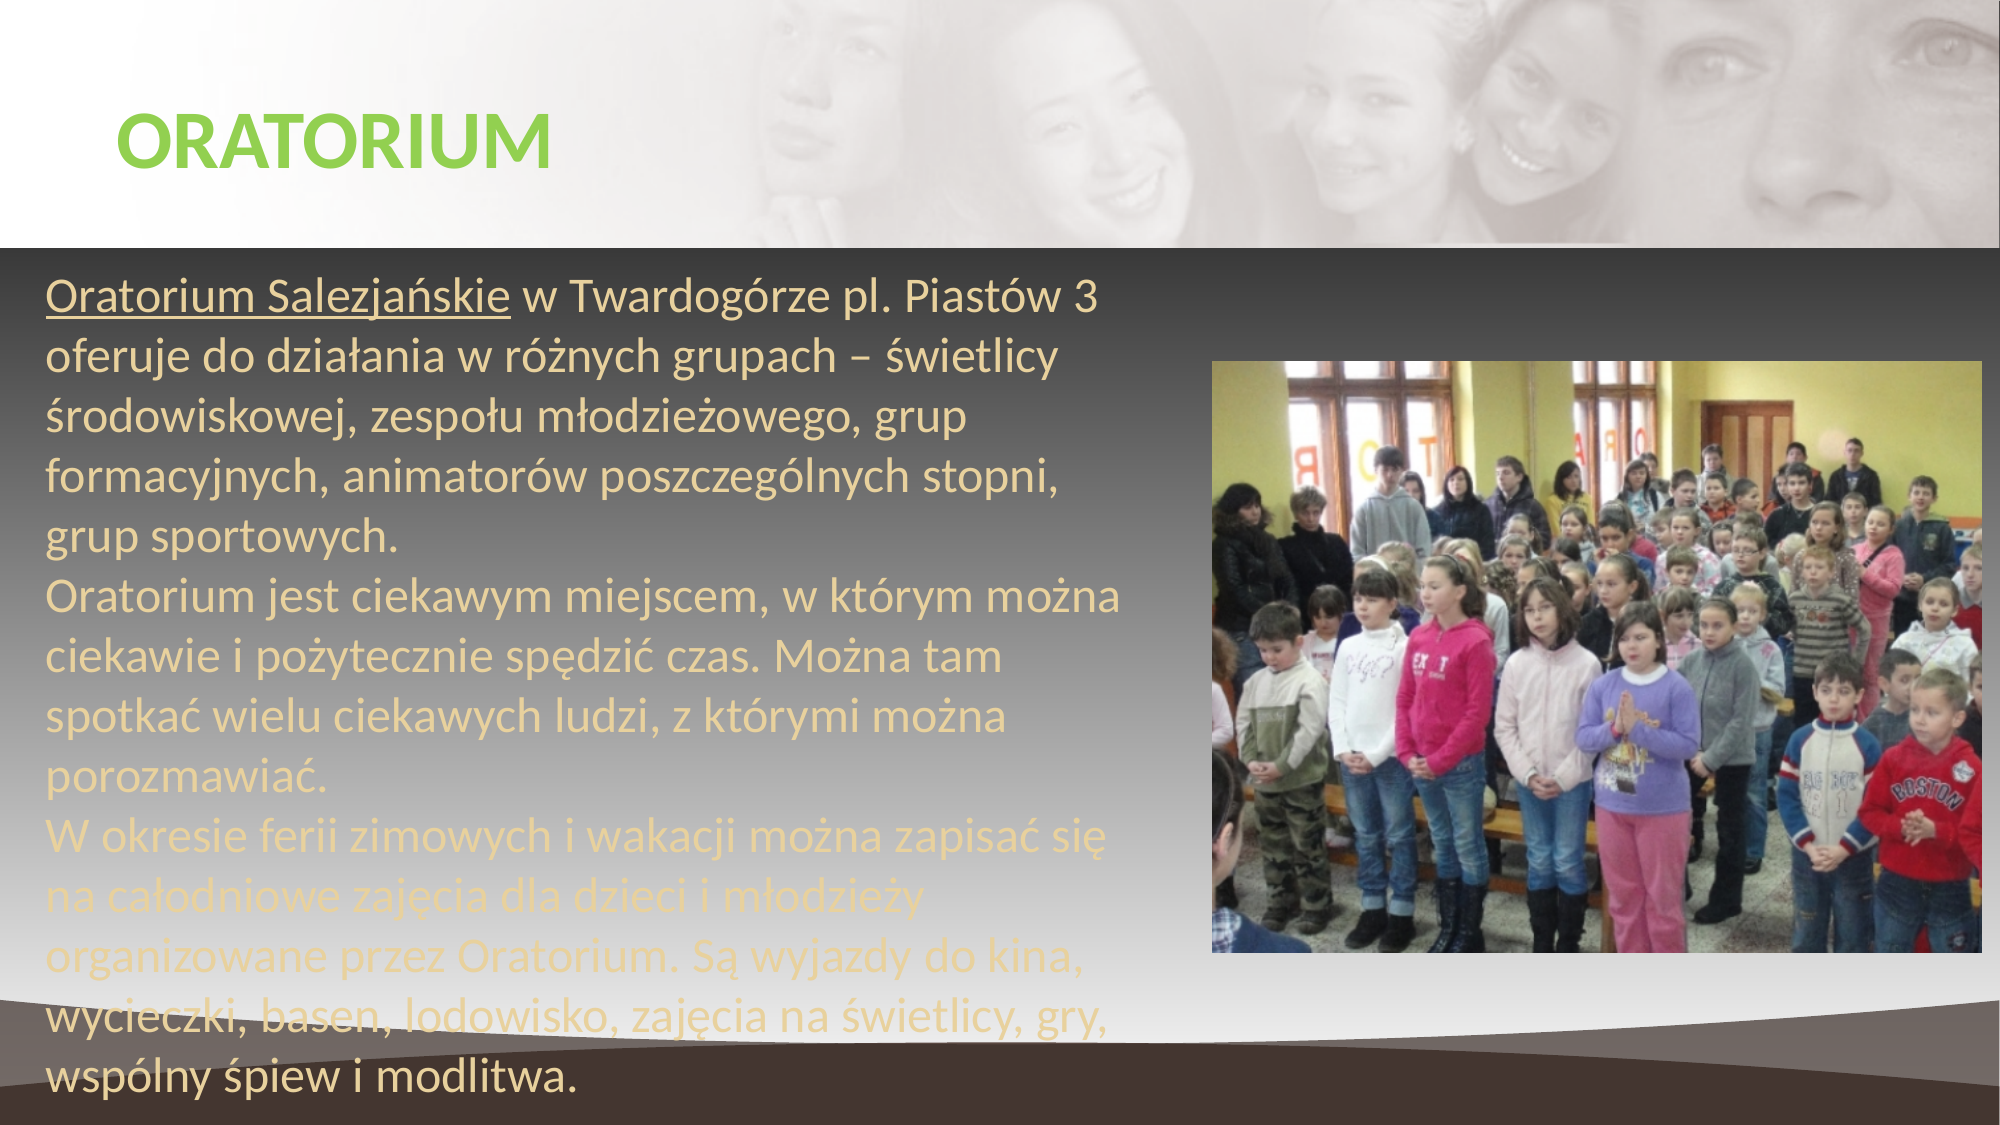

ORATORIUM
Oratorium Salezjańskie w Twardogórze pl. Piastów 3 oferuje do działania w różnych grupach – świetlicy środowiskowej, zespołu młodzieżowego, grup formacyjnych, animatorów poszczególnych stopni, grup sportowych.
Oratorium jest ciekawym miejscem, w którym można ciekawie i pożytecznie spędzić czas. Można tam spotkać wielu ciekawych ludzi, z którymi można porozmawiać.
W okresie ferii zimowych i wakacji można zapisać się na całodniowe zajęcia dla dzieci i młodzieży organizowane przez Oratorium. Są wyjazdy do kina, wycieczki, basen, lodowisko, zajęcia na świetlicy, gry, wspólny śpiew i modlitwa.